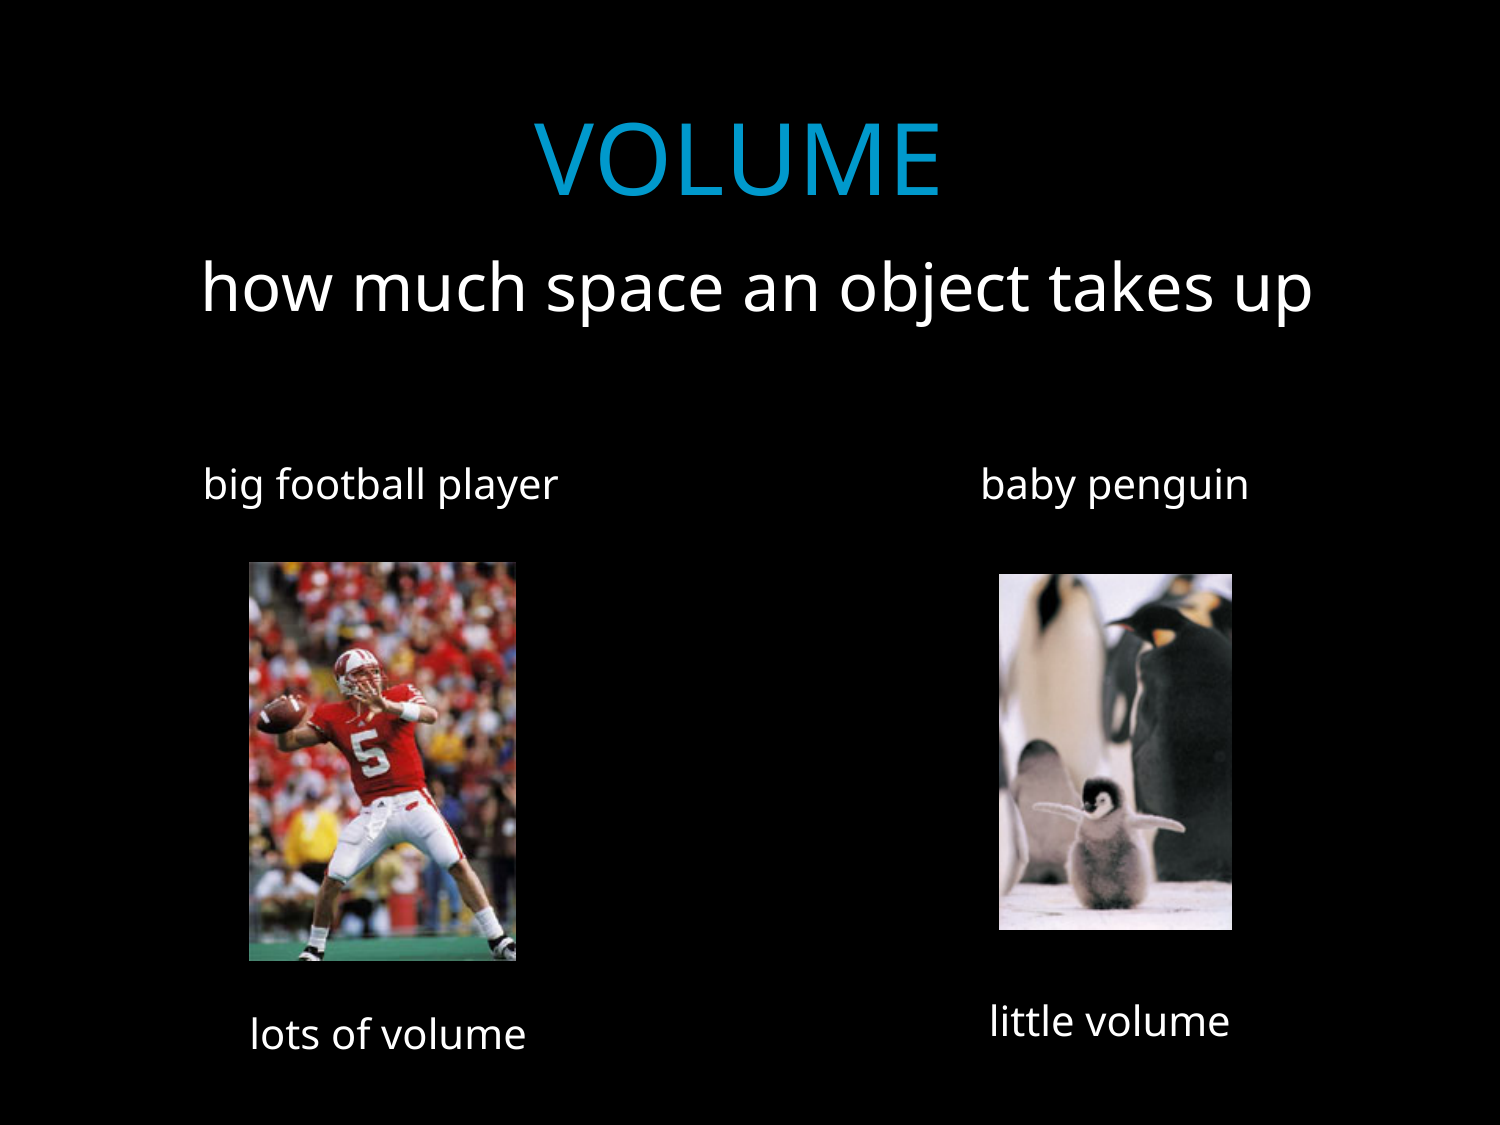

VOLUME
how much space an object takes up
big football player
baby penguin
little volume
lots of volume